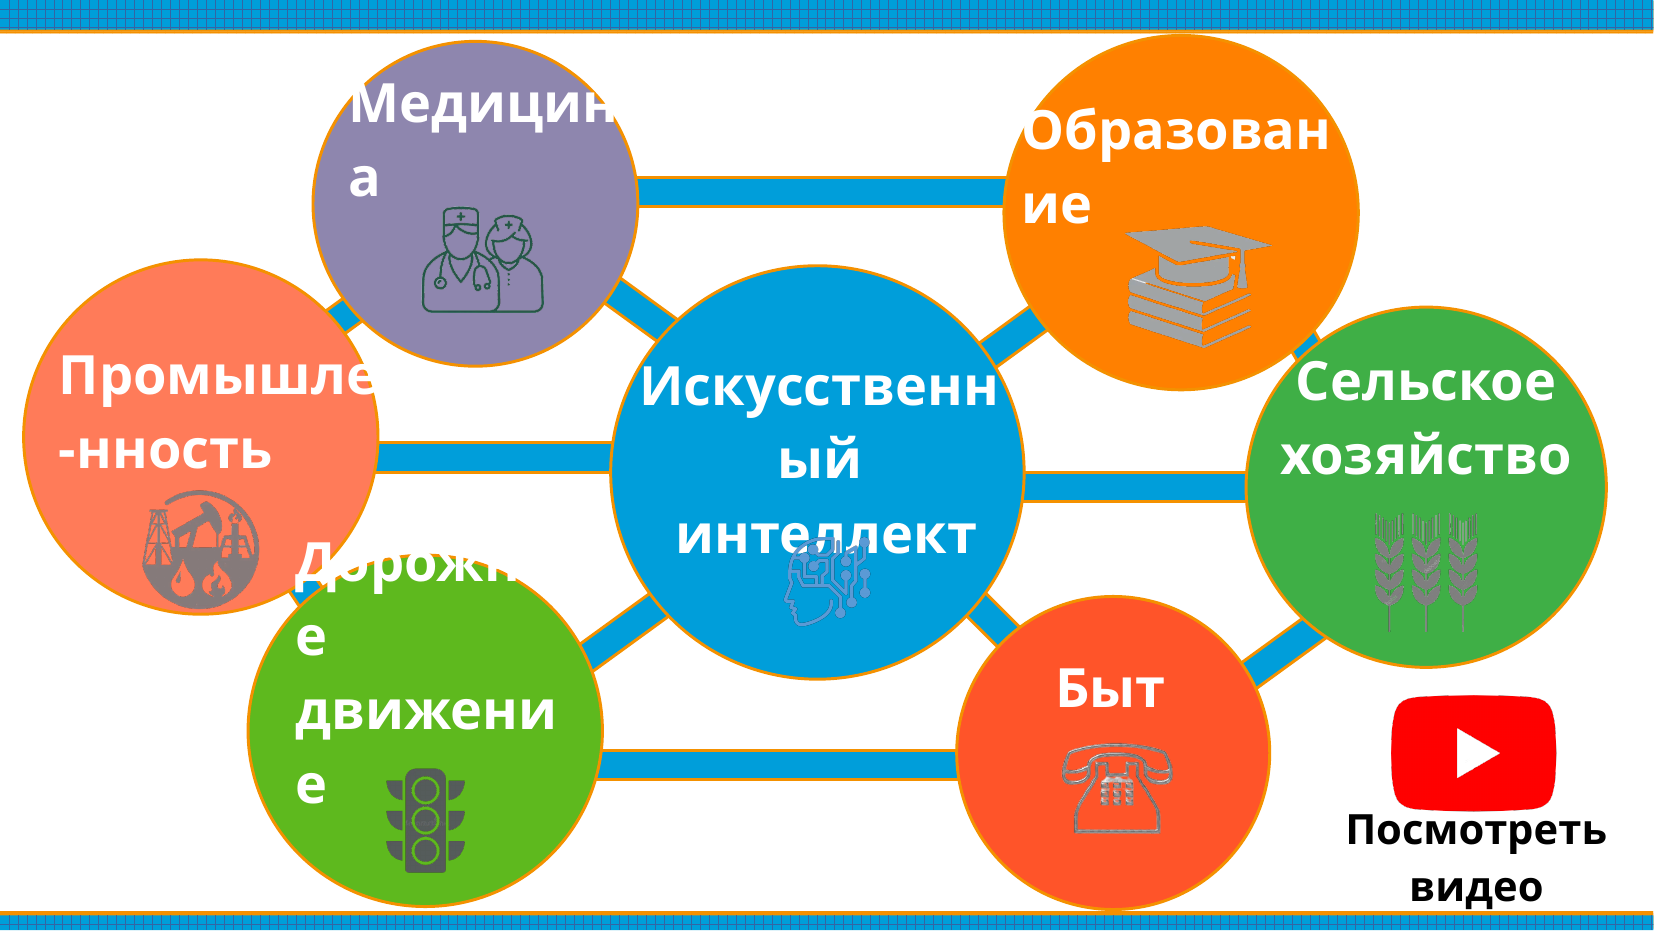

Медицина
Образование
Промышле-нность
Сельское хозяйство
Искусственный
 интеллект
Дорожное движение
Быт
Посмотреть видео